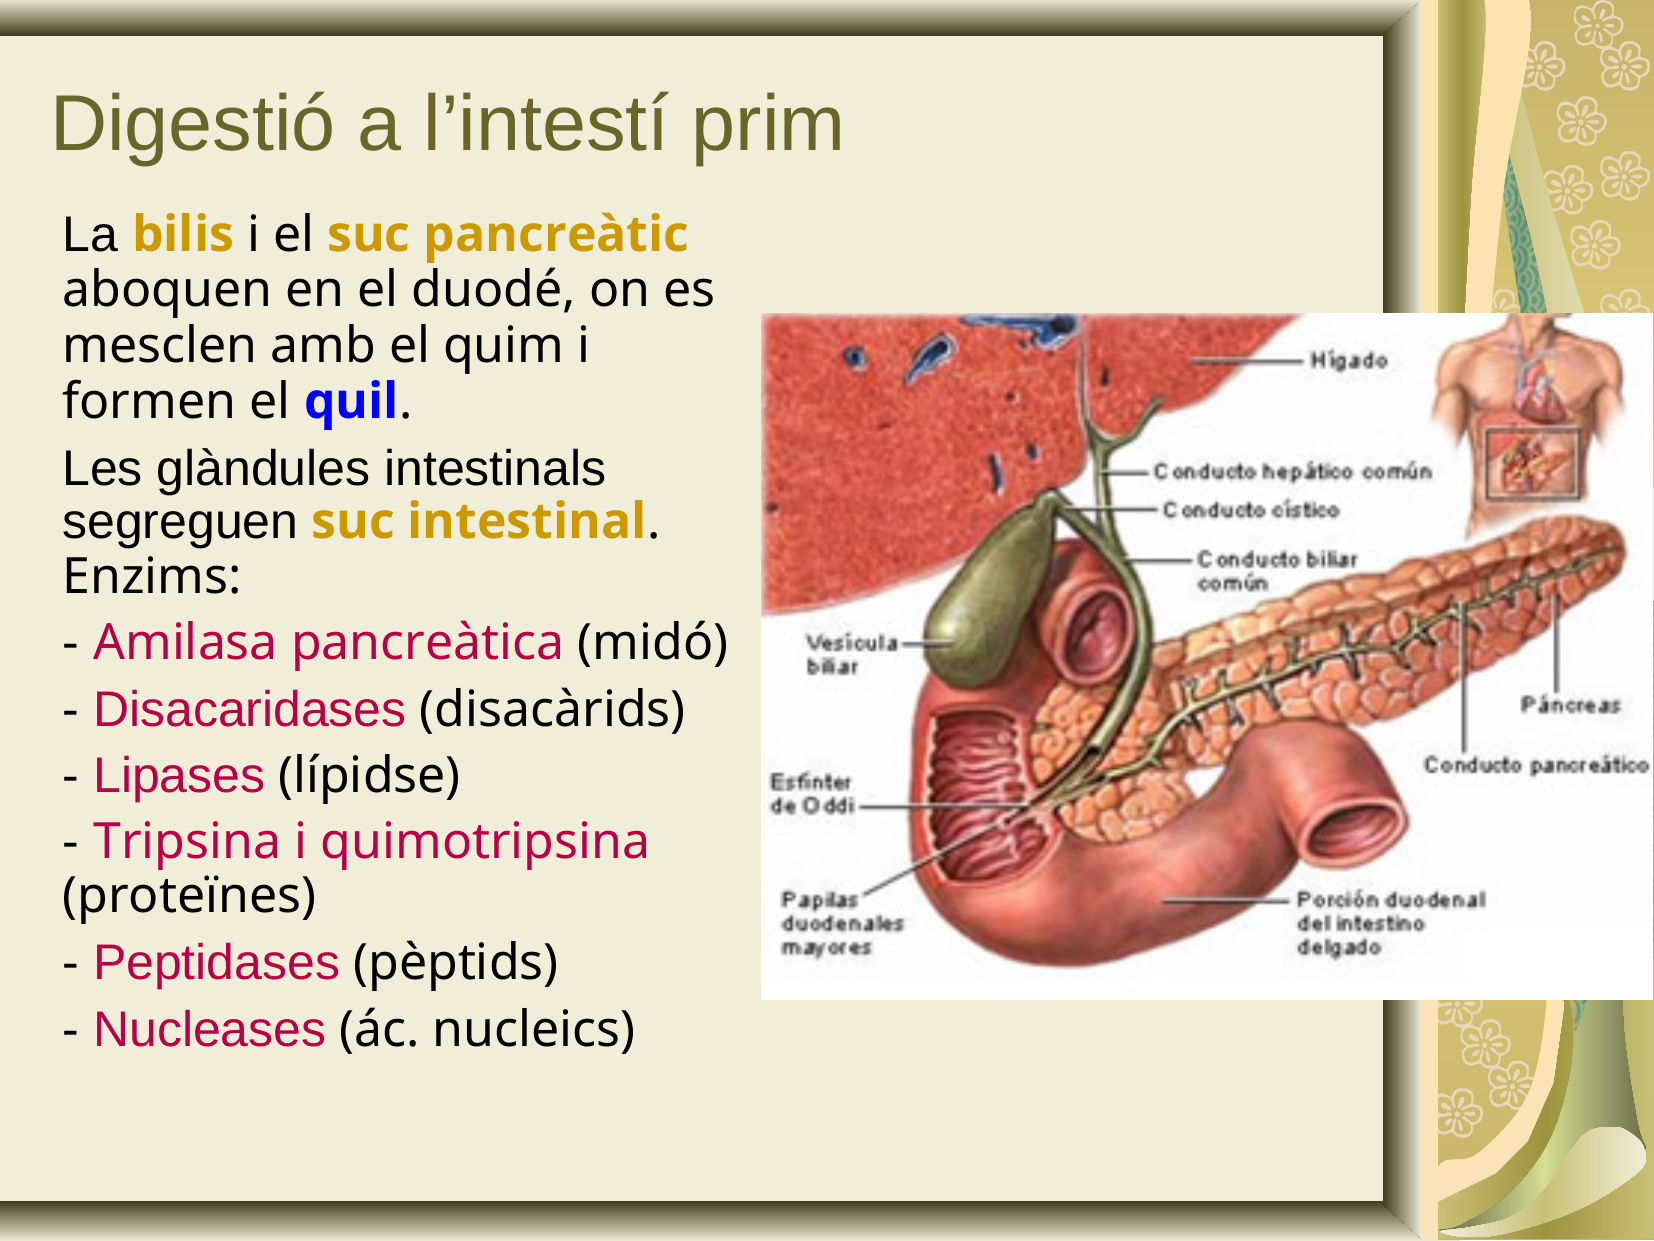

Digestió a l’intestí prim
La bilis i el suc pancreàtic aboquen en el duodé, on es mesclen amb el quim i formen el quil.
Les glàndules intestinals segreguen suc intestinal. Enzims:
- Amilasa pancreàtica (midó)
- Disacaridases (disacàrids)
- Lipases (lípidse)
- Tripsina i quimotripsina (proteïnes)
- Peptidases (pèptids)
- Nucleases (ác. nucleics)